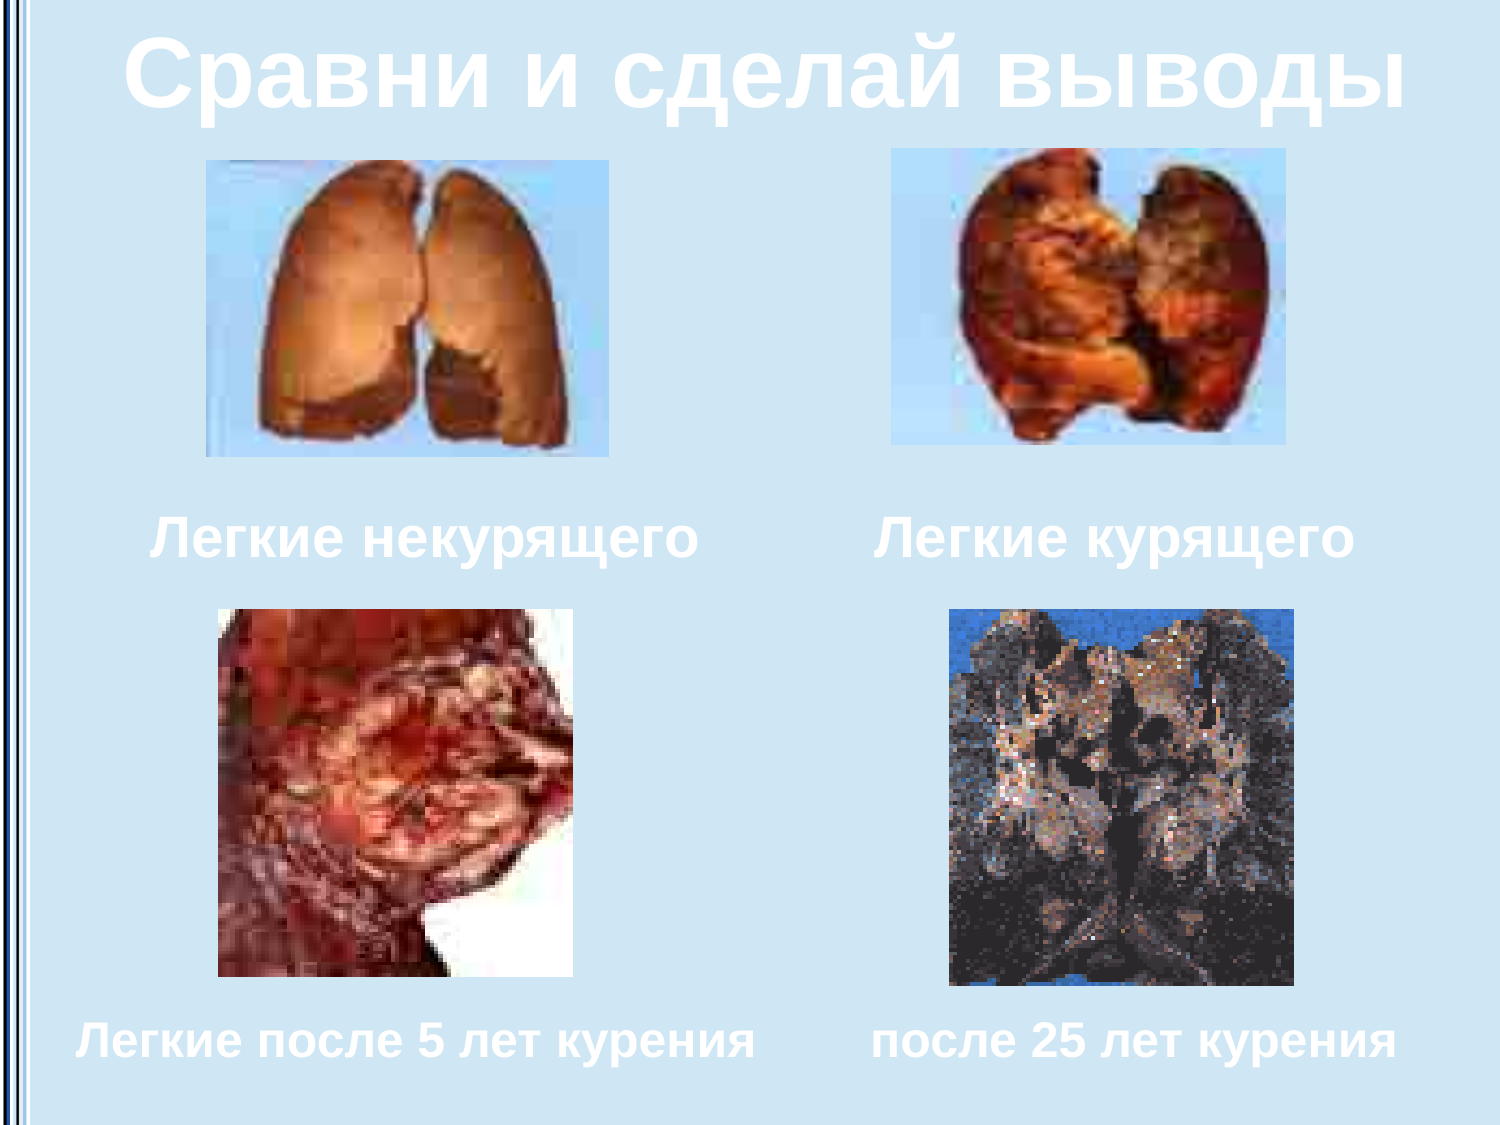

Сравни и сделай выводы
Легкие некурящего
Легкие курящего
Легкие после 5 лет курения
 после 25 лет курения